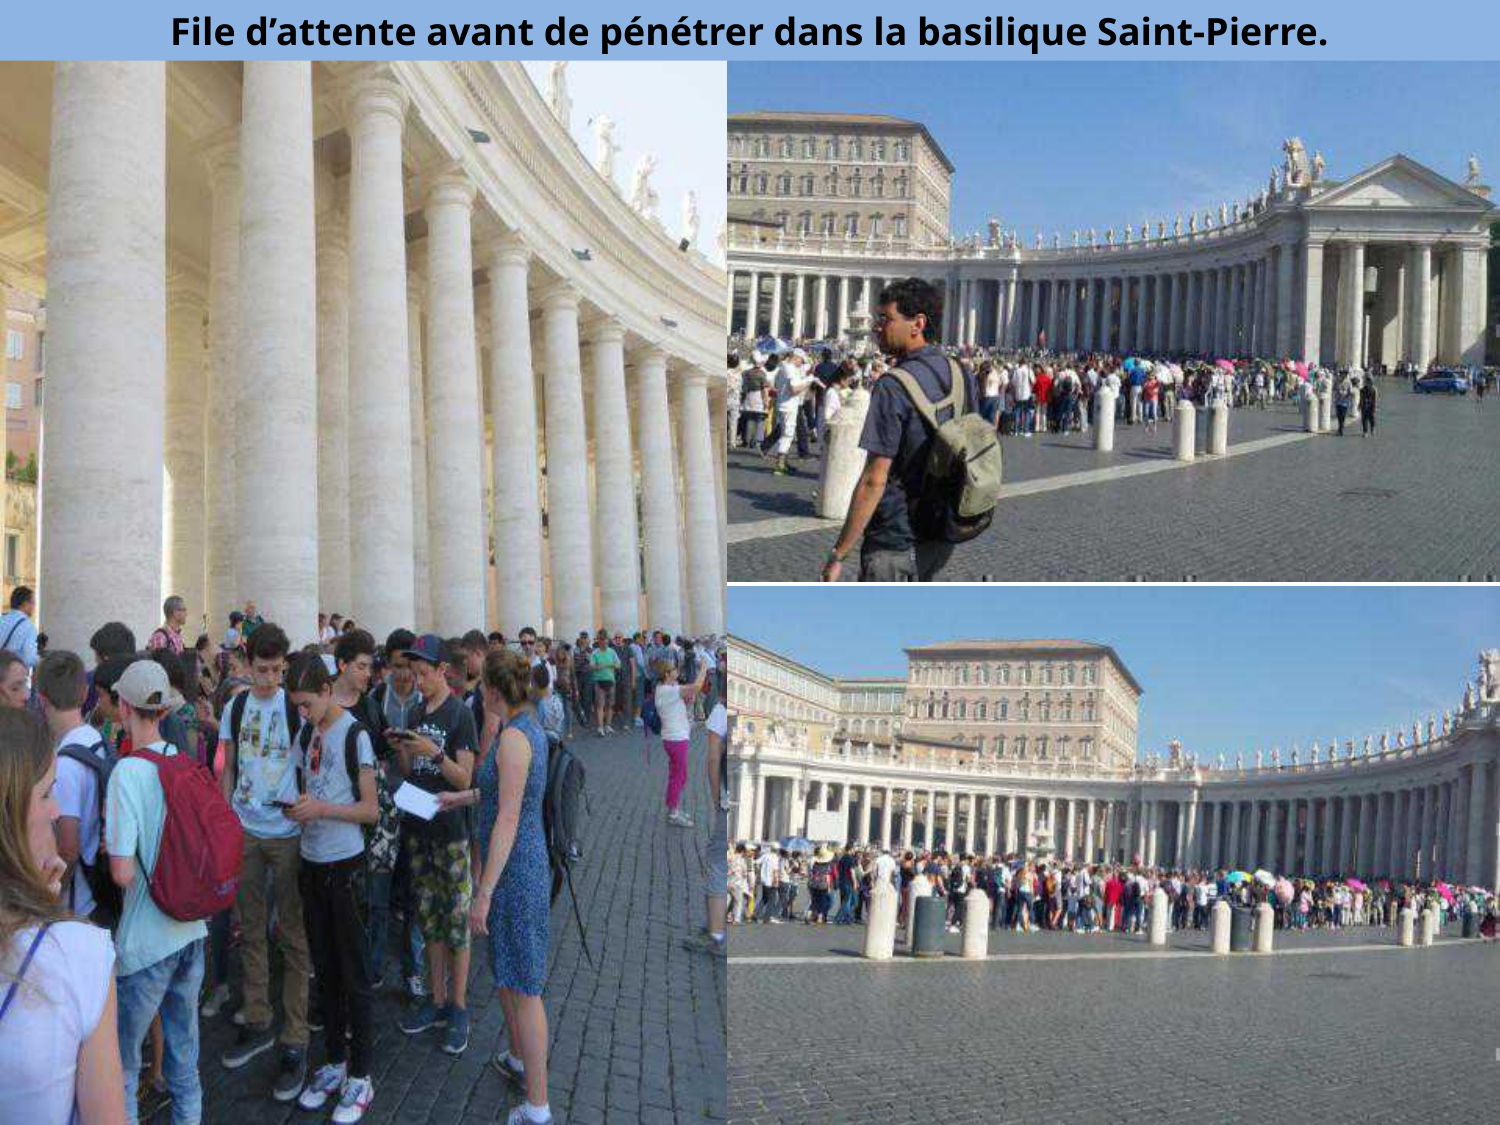

File d’attente avant de pénétrer dans la basilique Saint-Pierre.